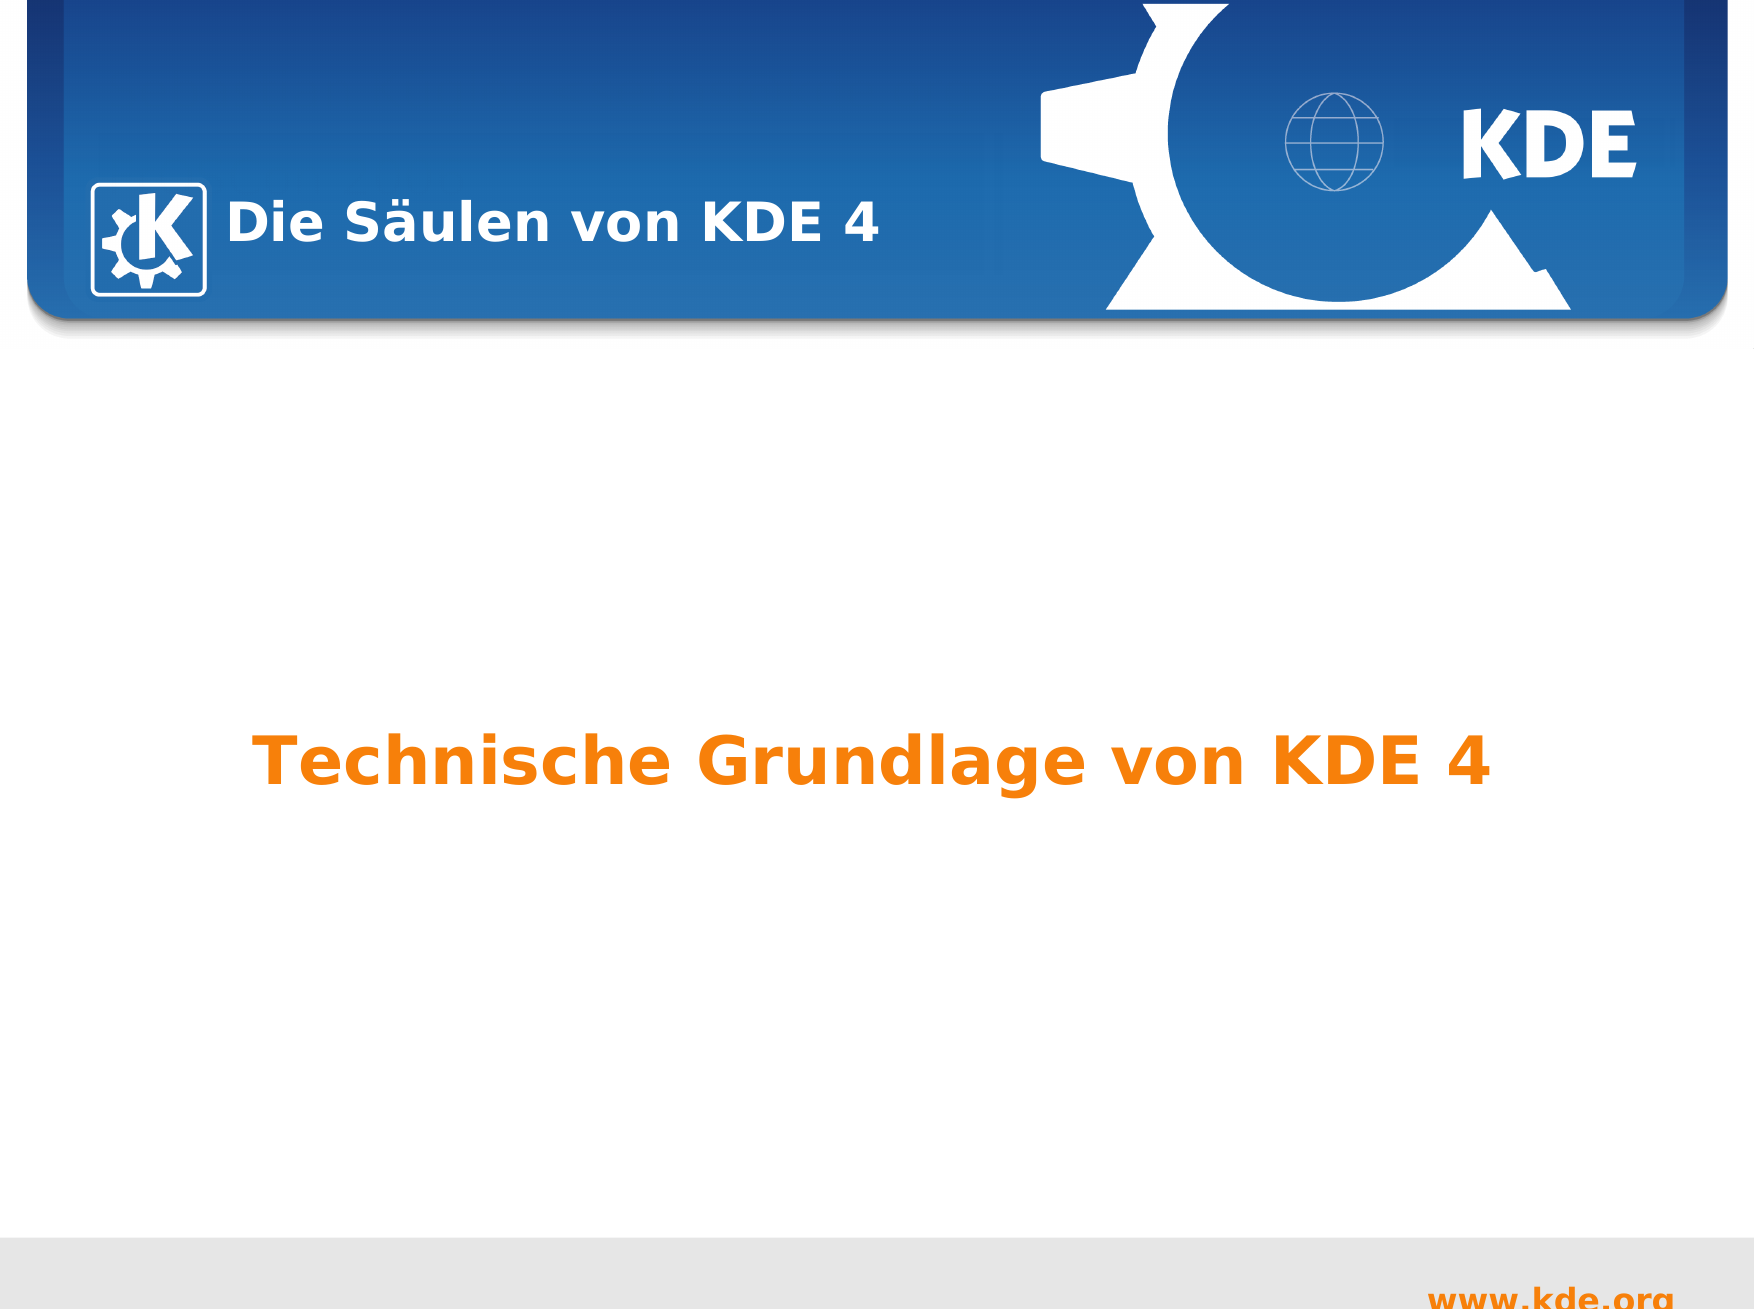

# Die Säulen von KDE 4
Technische Grundlage von KDE 4